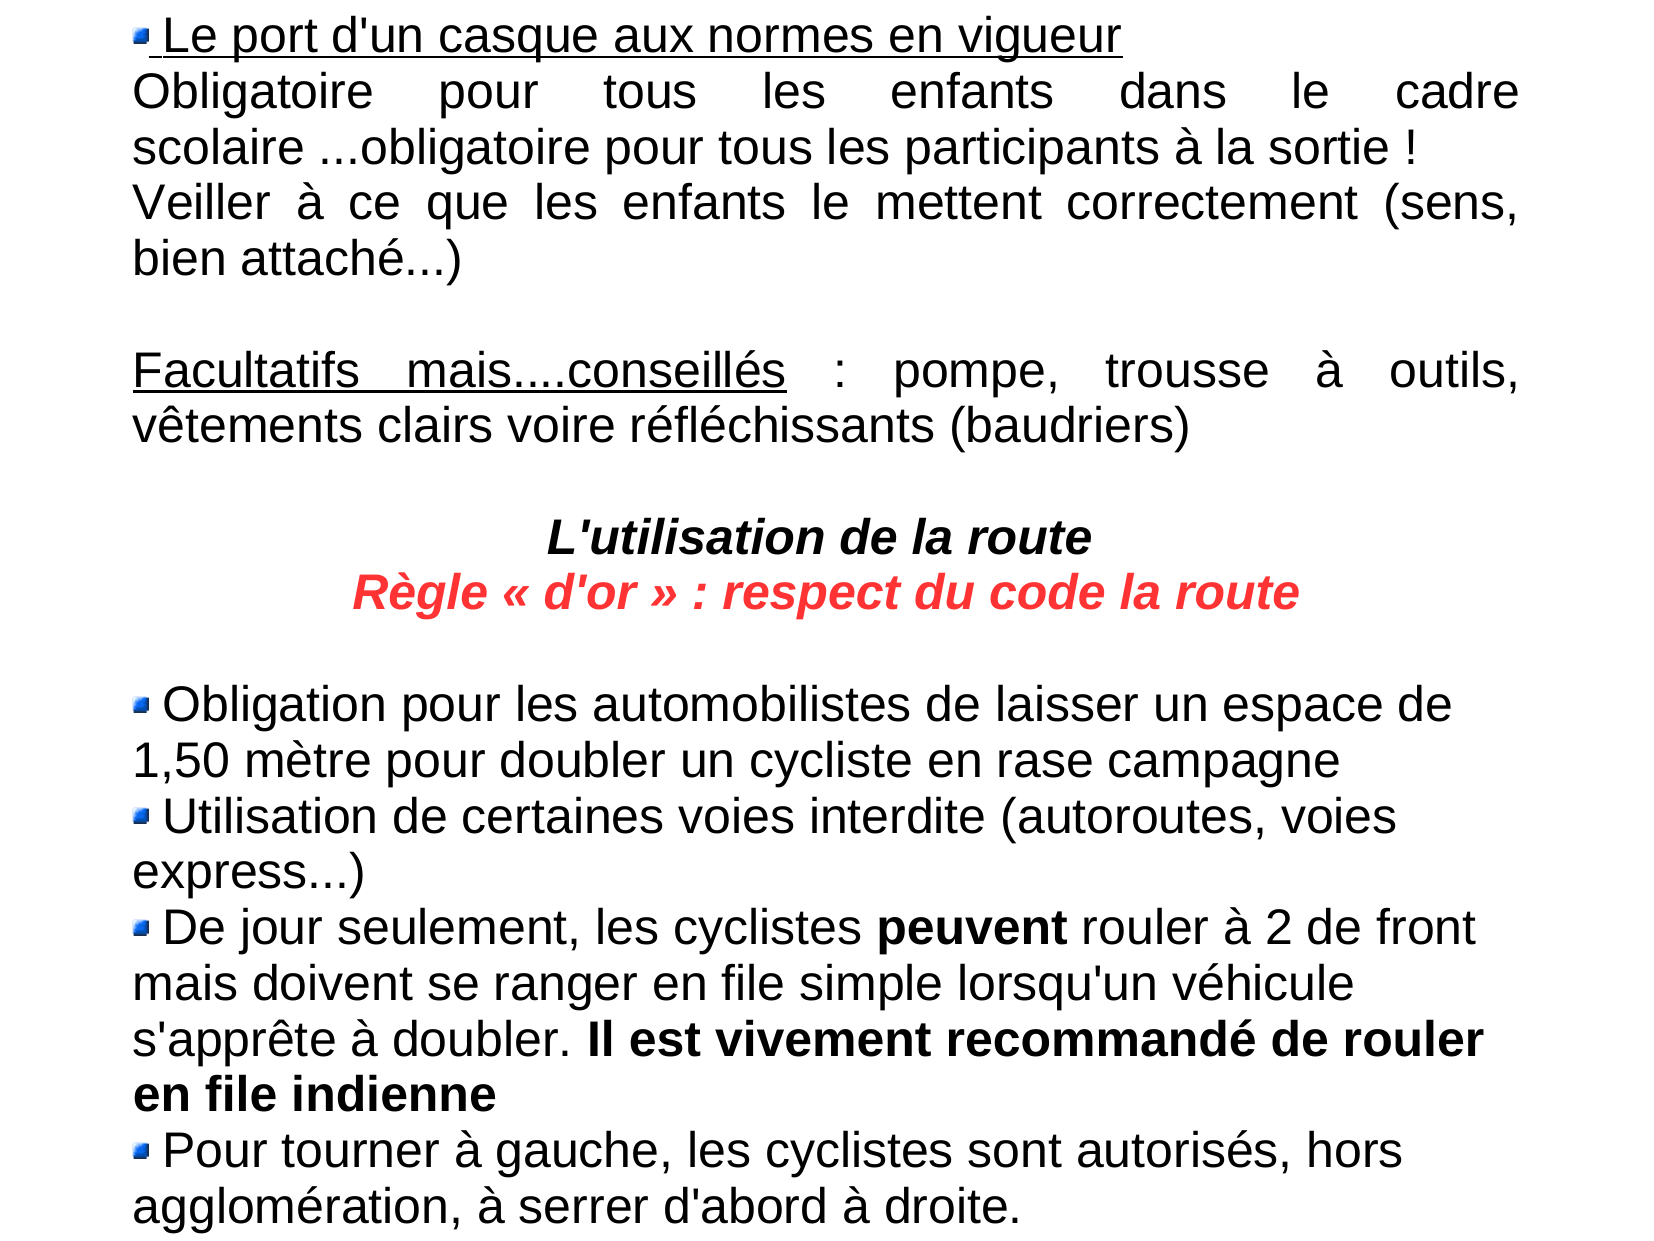

Le port d'un casque aux normes en vigueur
Obligatoire pour tous les enfants dans le cadre scolaire ...obligatoire pour tous les participants à la sortie !
Veiller à ce que les enfants le mettent correctement (sens, bien attaché...)
Facultatifs mais....conseillés : pompe, trousse à outils, vêtements clairs voire réfléchissants (baudriers)
L'utilisation de la route
Règle « d'or » : respect du code la route
 Obligation pour les automobilistes de laisser un espace de 1,50 mètre pour doubler un cycliste en rase campagne
 Utilisation de certaines voies interdite (autoroutes, voies express...)
 De jour seulement, les cyclistes peuvent rouler à 2 de front mais doivent se ranger en file simple lorsqu'un véhicule s'apprête à doubler. Il est vivement recommandé de rouler en file indienne
 Pour tourner à gauche, les cyclistes sont autorisés, hors agglomération, à serrer d'abord à droite.